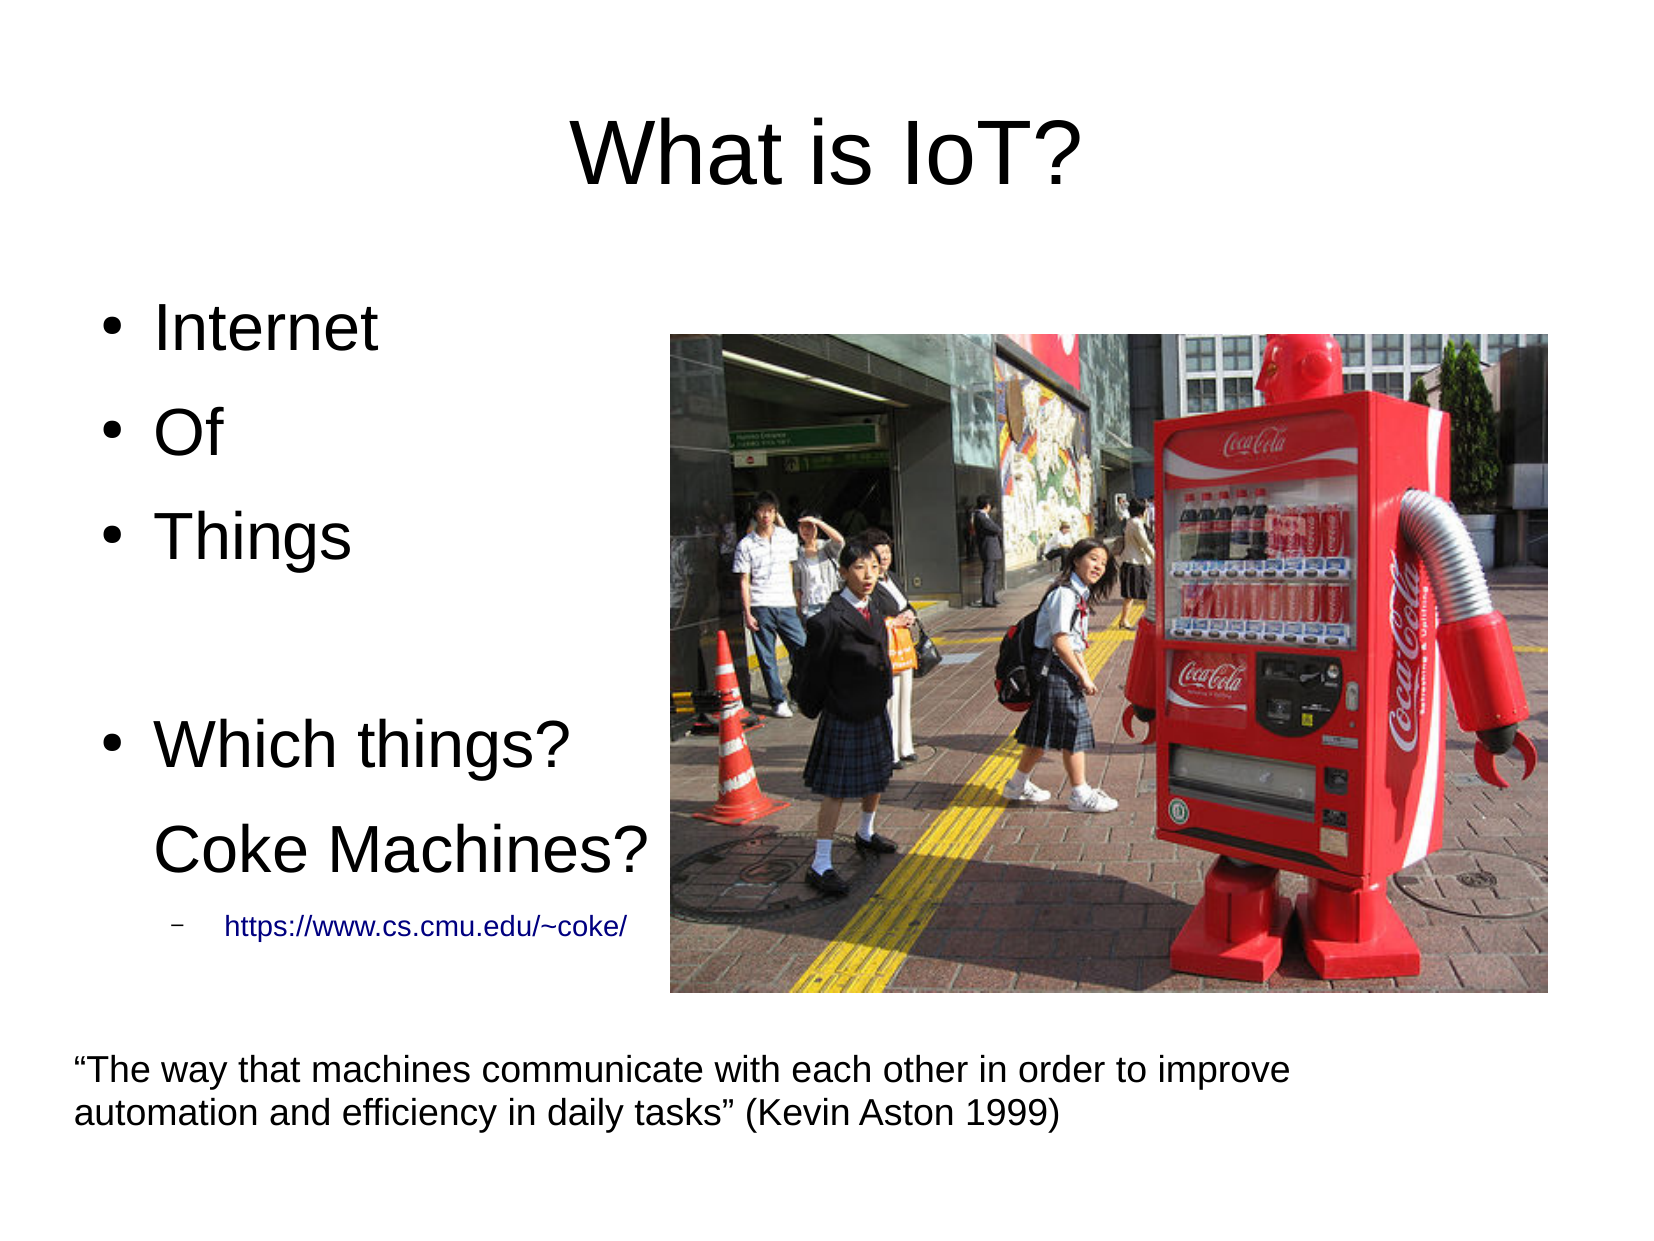

# What is IoT?
Internet
Of
Things
Which things?
Coke Machines?
https://www.cs.cmu.edu/~coke/
“The way that machines communicate with each other in order to improve automation and efficiency in daily tasks” (Kevin Aston 1999)